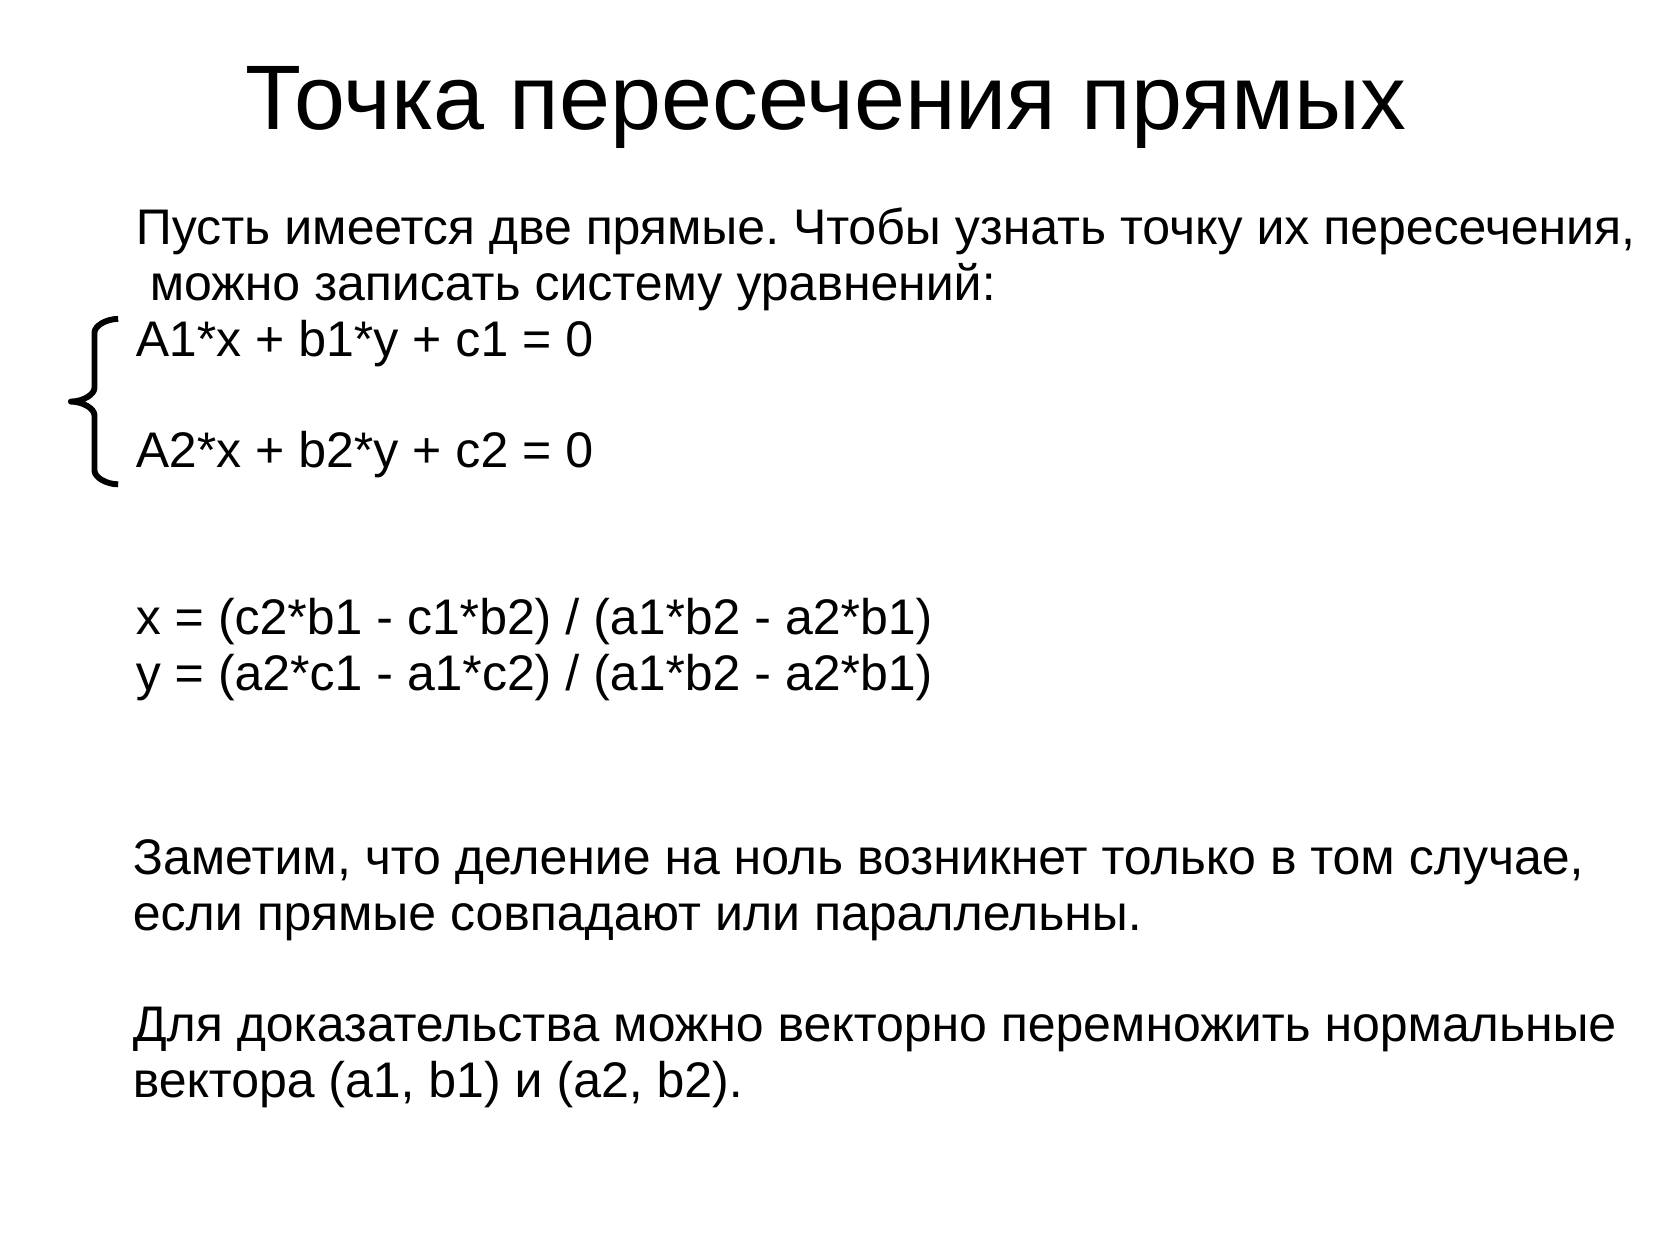

# Точка пересечения прямых
Пусть имеется две прямые. Чтобы узнать точку их пересечения,
 можно записать систему уравнений:
A1*x + b1*y + c1 = 0
A2*x + b2*y + c2 = 0
x = (c2*b1 - c1*b2) / (a1*b2 - a2*b1)
y = (a2*c1 - a1*c2) / (a1*b2 - a2*b1)
Заметим, что деление на ноль возникнет только в том случае,
если прямые совпадают или параллельны.
Для доказательства можно векторно перемножить нормальные
вектора (a1, b1) и (a2, b2).